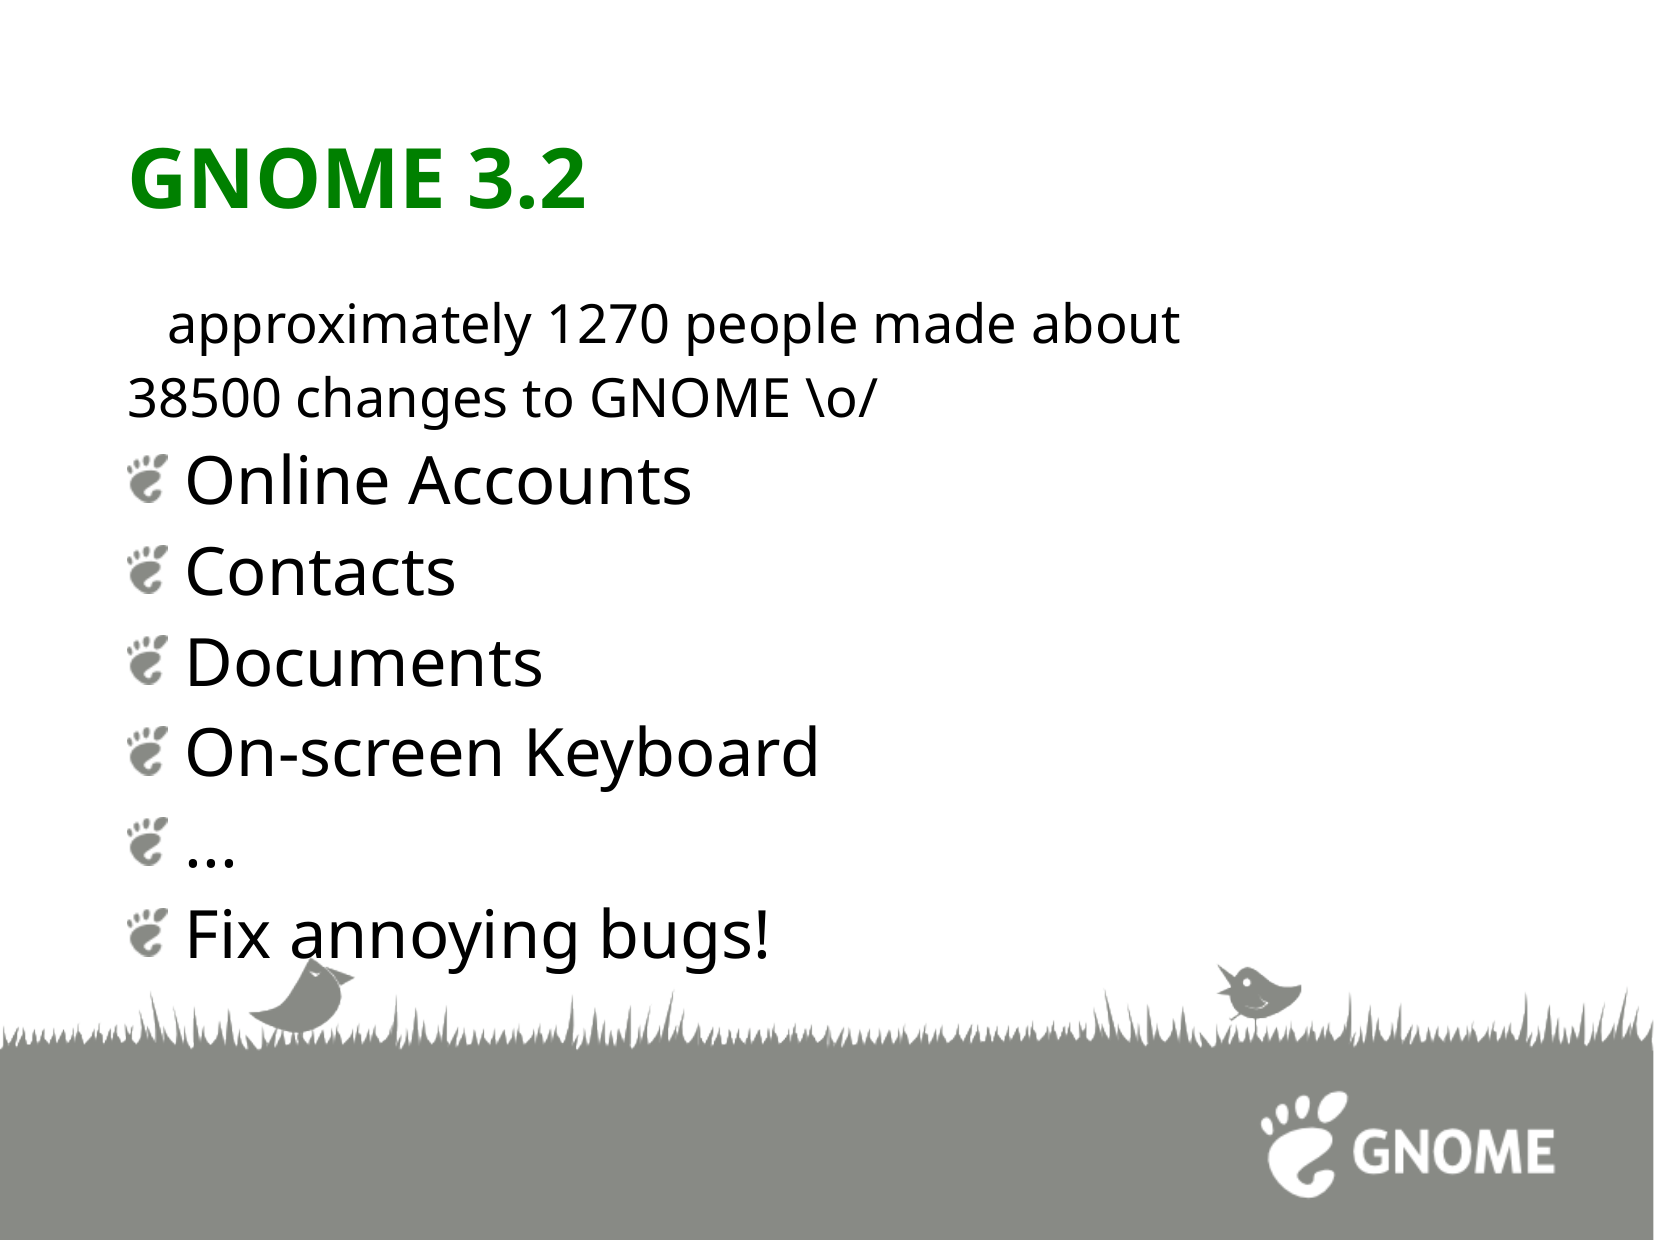

GNOME 3.2
approximately 1270 people made about 38500 changes to GNOME \o/
 Online Accounts
 Contacts
 Documents
 On-screen Keyboard
 ...
 Fix annoying bugs!